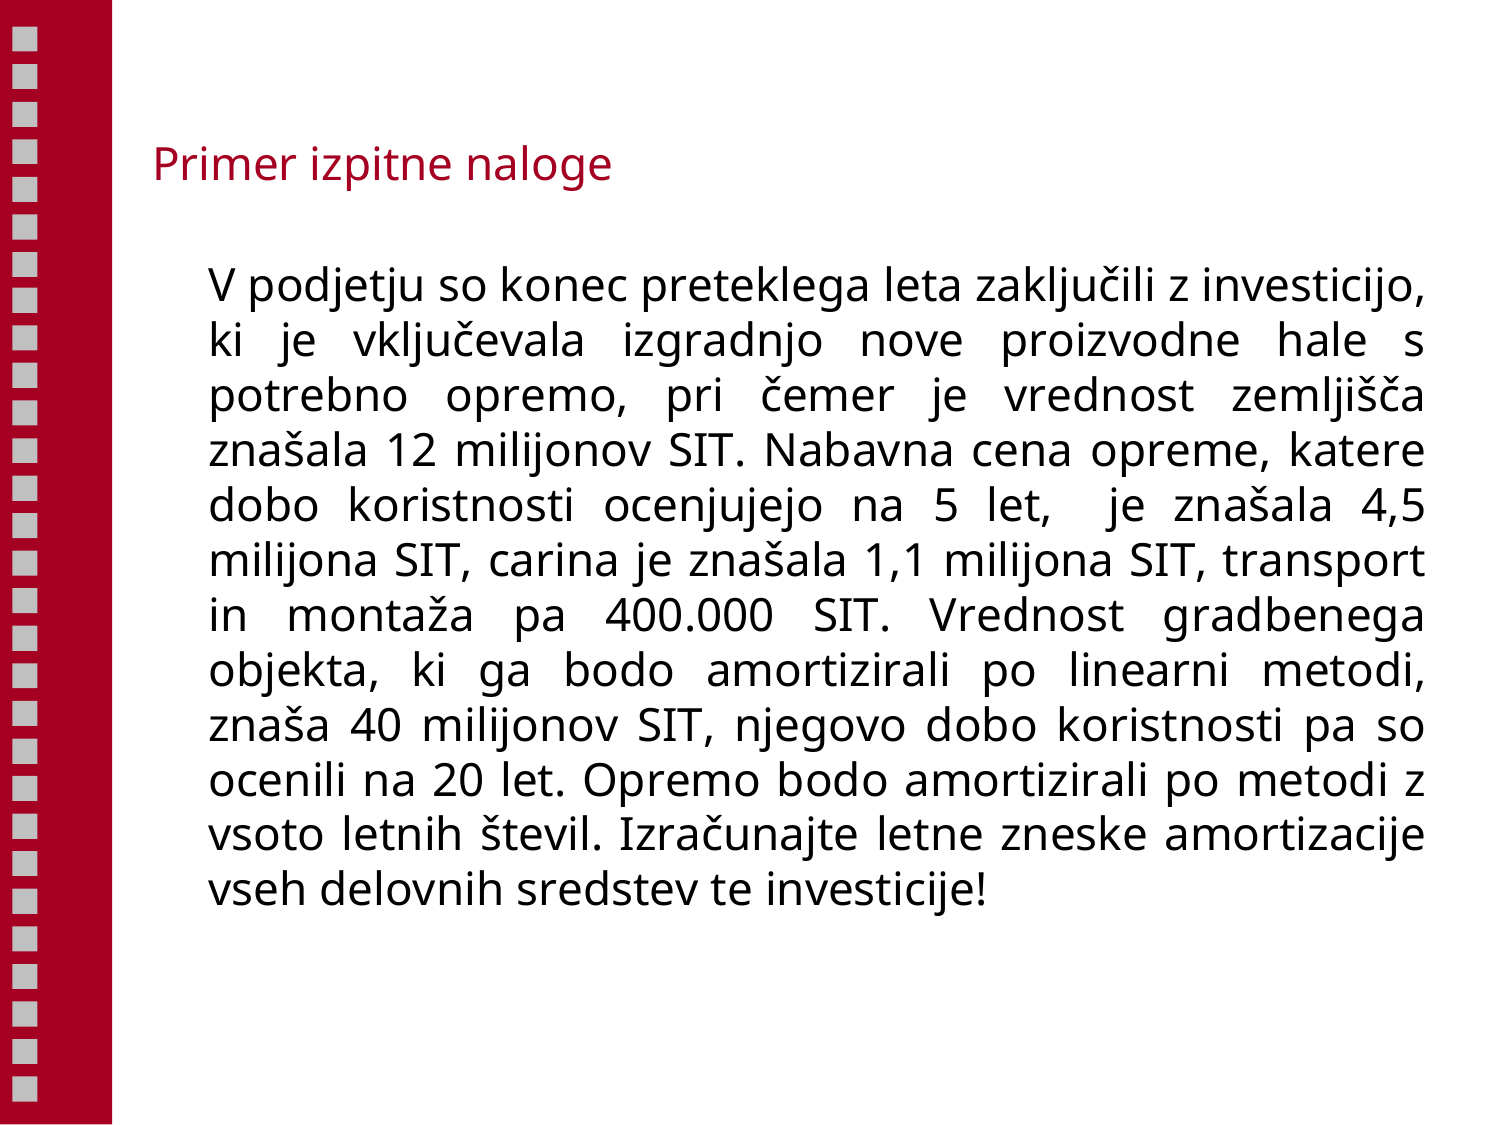

# Primer izpitne naloge
	V podjetju so konec preteklega leta zaključili z investicijo, ki je vključevala izgradnjo nove proizvodne hale s potrebno opremo, pri čemer je vrednost zemljišča znašala 12 milijonov SIT. Nabavna cena opreme, katere dobo koristnosti ocenjujejo na 5 let, je znašala 4,5 milijona SIT, carina je znašala 1,1 milijona SIT, transport in montaža pa 400.000 SIT. Vrednost gradbenega objekta, ki ga bodo amortizirali po linearni metodi, znaša 40 milijonov SIT, njegovo dobo koristnosti pa so ocenili na 20 let. Opremo bodo amortizirali po metodi z vsoto letnih števil. Izračunajte letne zneske amortizacije vseh delovnih sredstev te investicije!